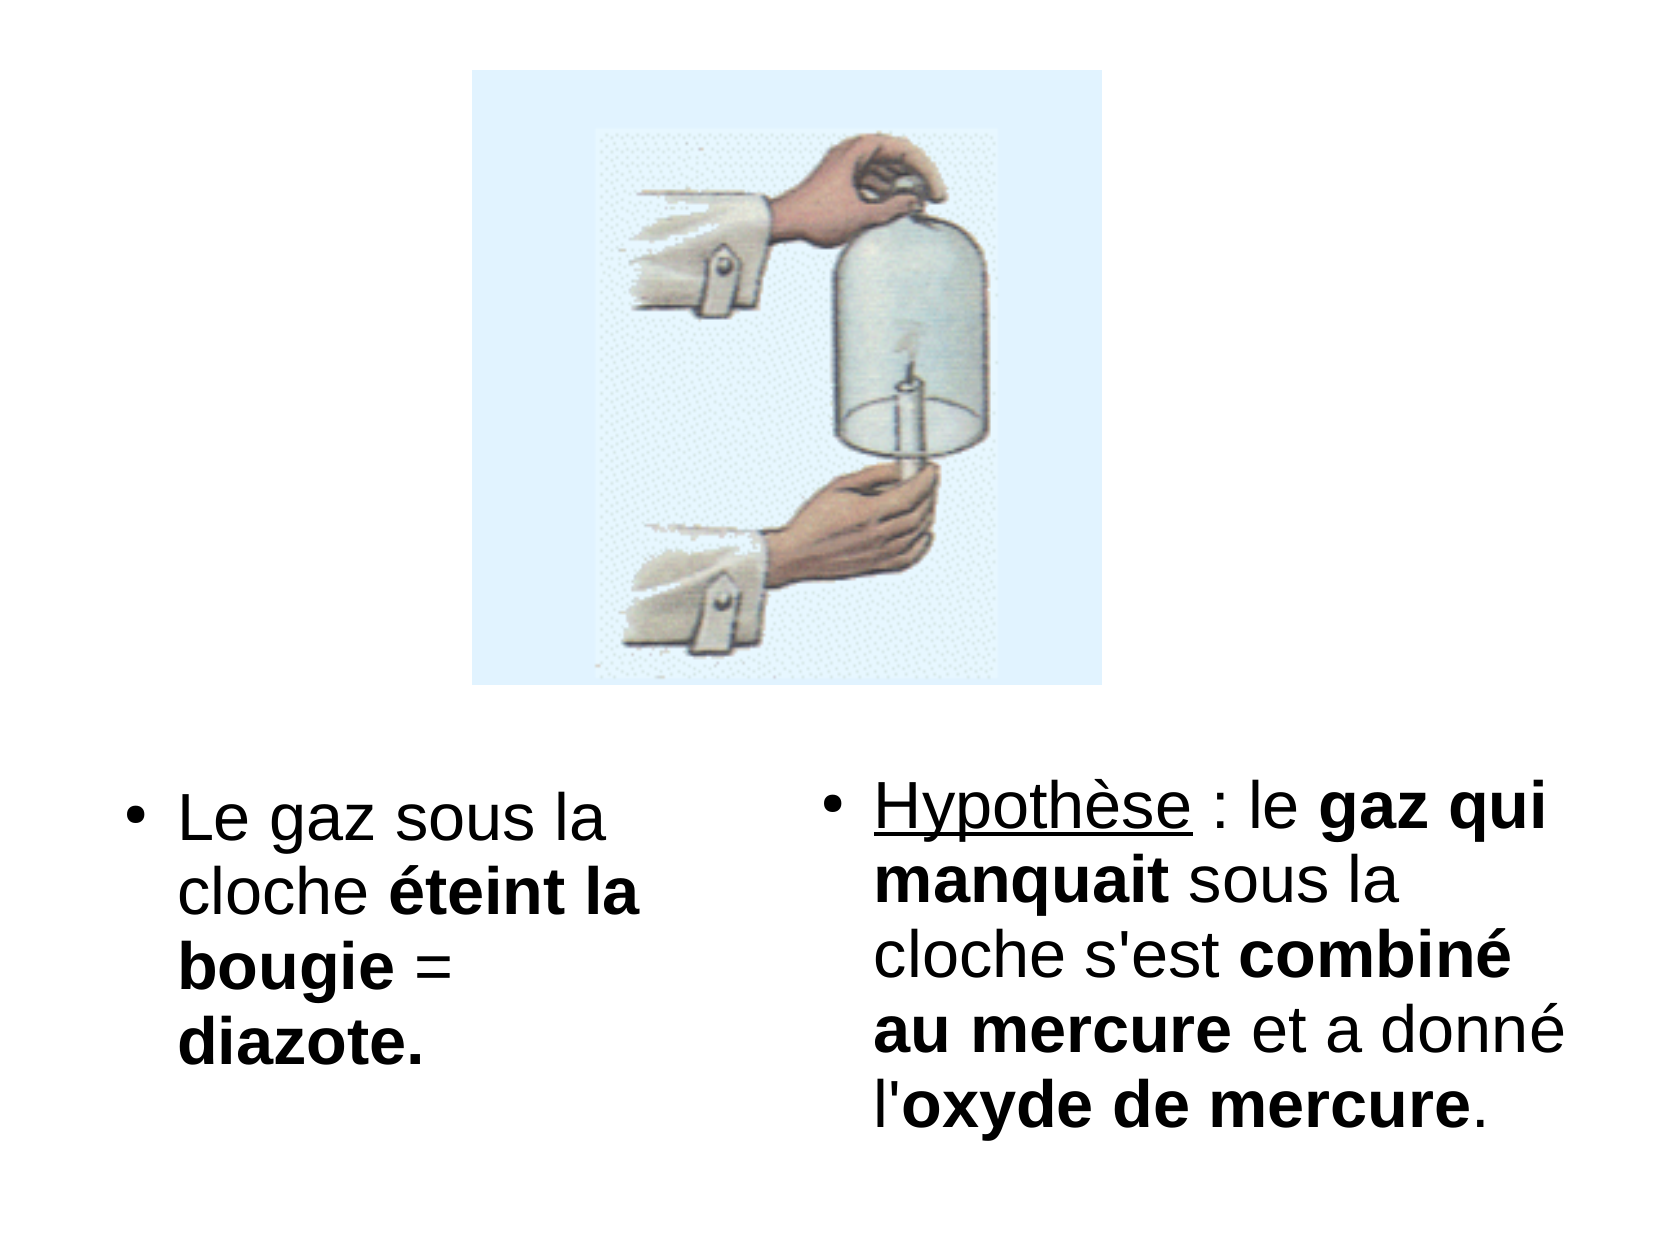

Hypothèse : le gaz qui manquait sous la cloche s'est combiné au mercure et a donné l'oxyde de mercure.
# Le gaz sous la cloche éteint la bougie = diazote.